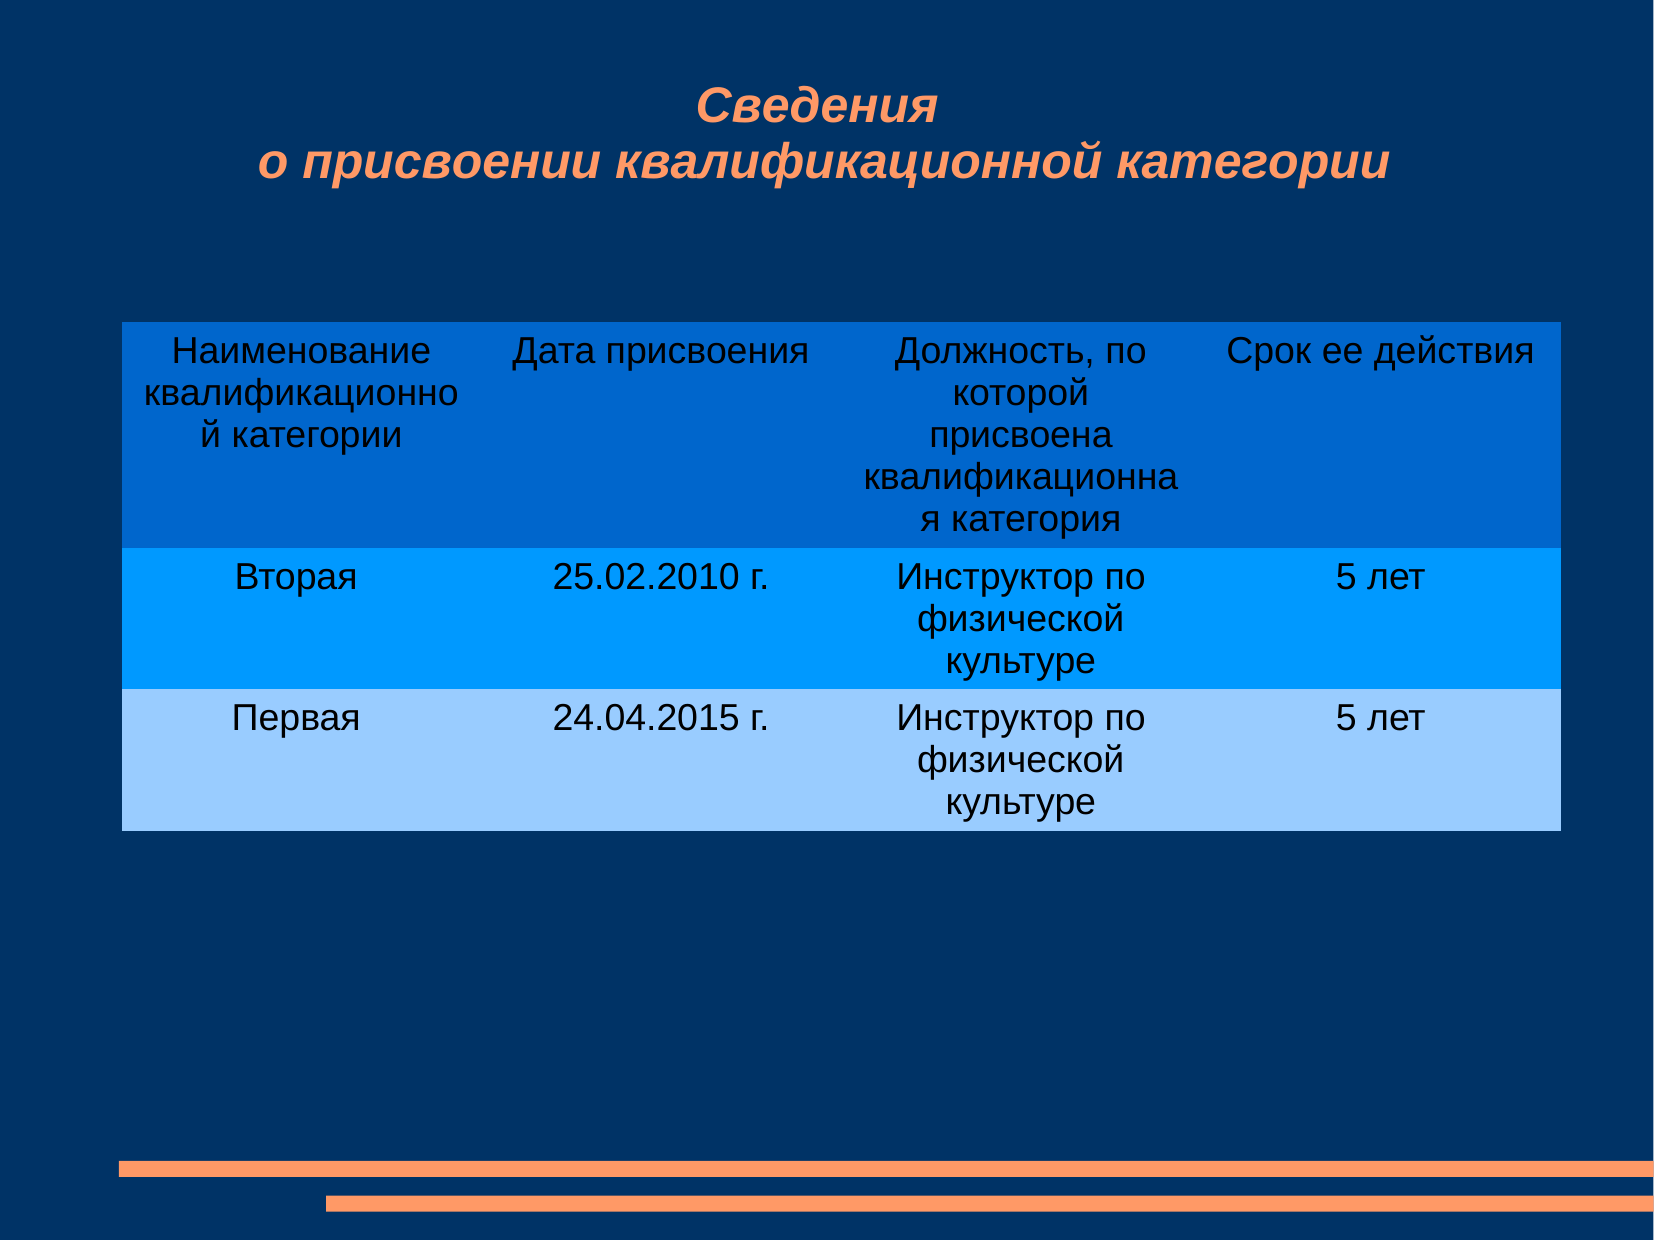

# Сведения о присвоении квалификационной категории
| Наименование квалификационной категории | Дата присвоения | Должность, по которой присвоена квалификационная категория | Срок ее действия |
| --- | --- | --- | --- |
| Вторая | 25.02.2010 г. | Инструктор по физической культуре | 5 лет |
| Первая | 24.04.2015 г. | Инструктор по физической культуре | 5 лет |